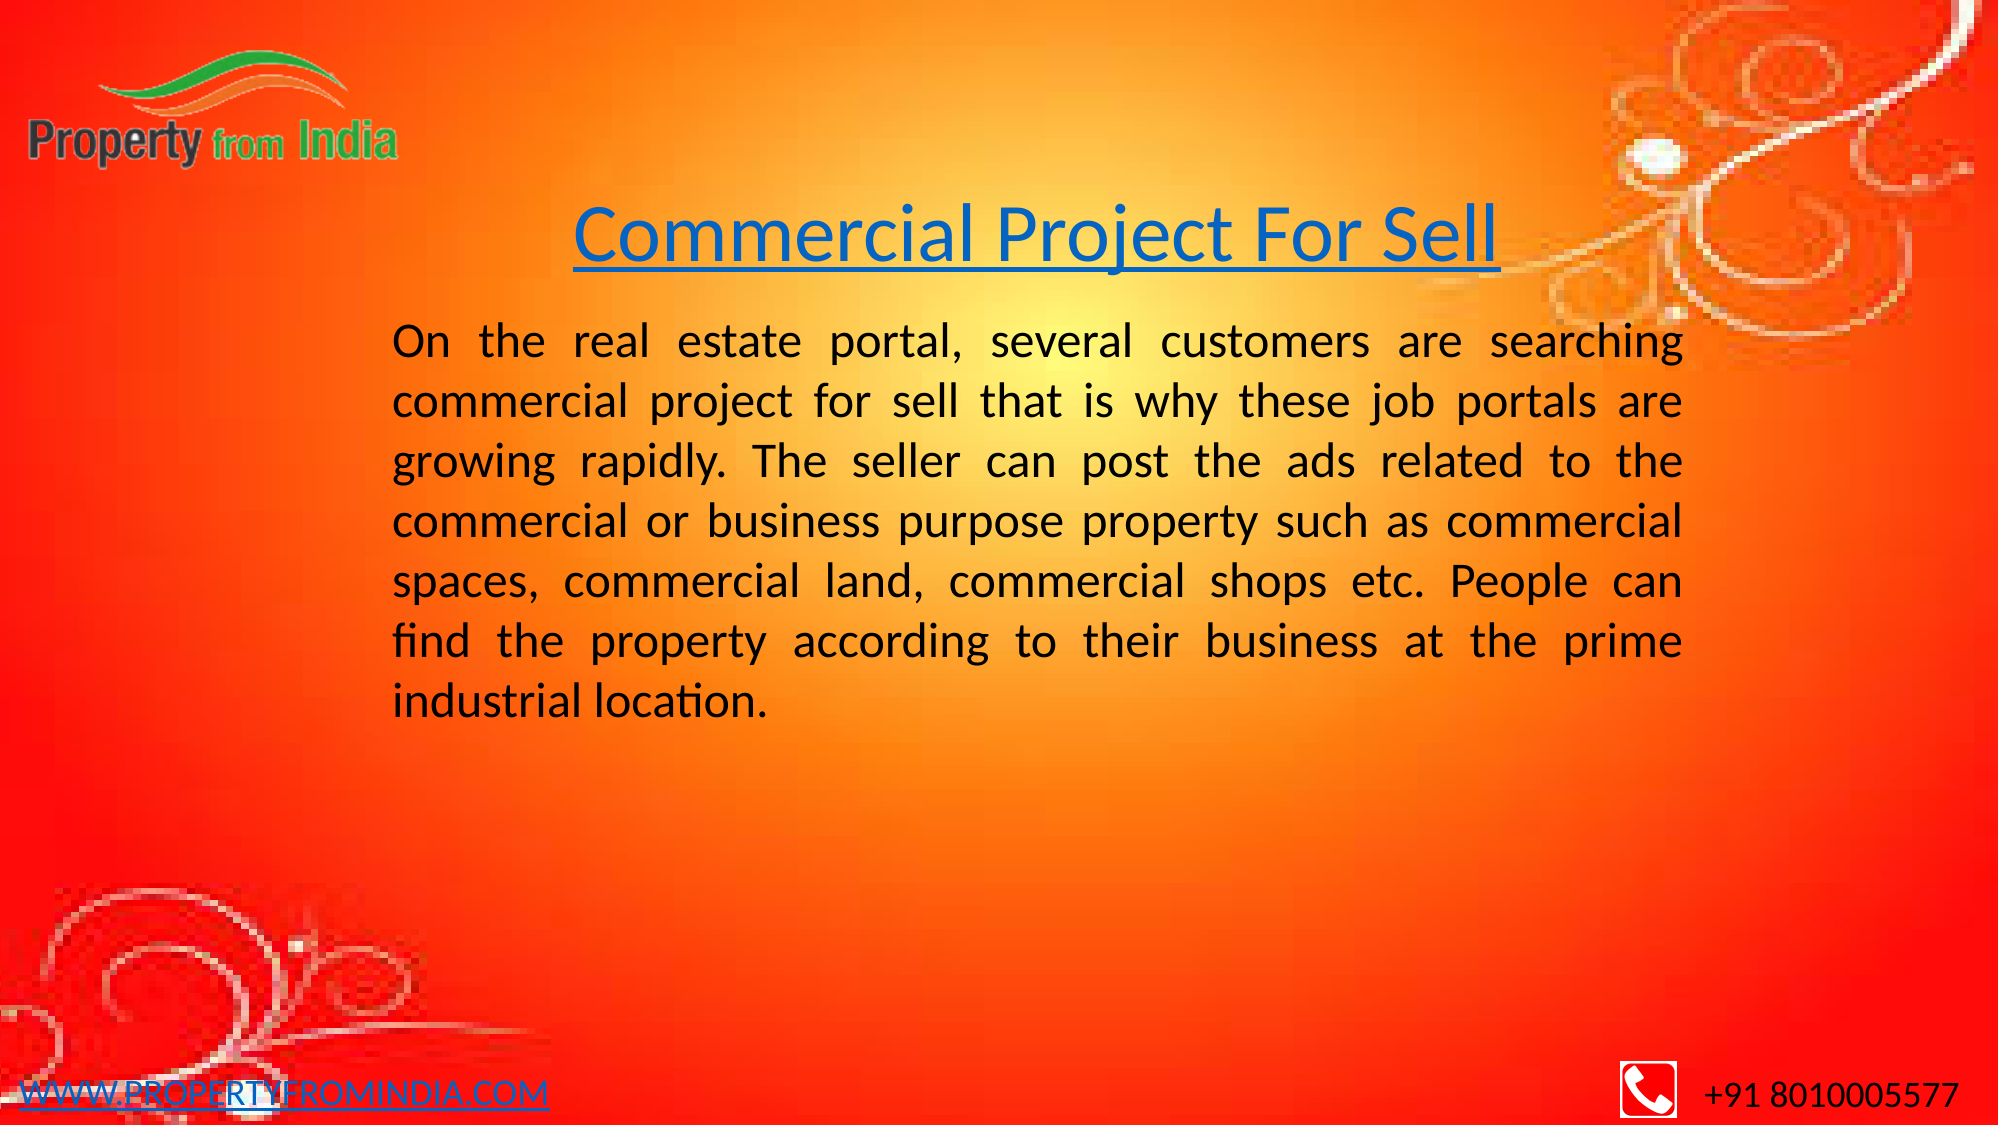

Commercial Project For Sell
On the real estate portal, several customers are searching commercial project for sell that is why these job portals are growing rapidly. The seller can post the ads related to the commercial or business purpose property such as commercial spaces, commercial land, commercial shops etc. People can find the property according to their business at the prime industrial location.
WWW.PROPERTYFROMINDIA.COM
+91 8010005577